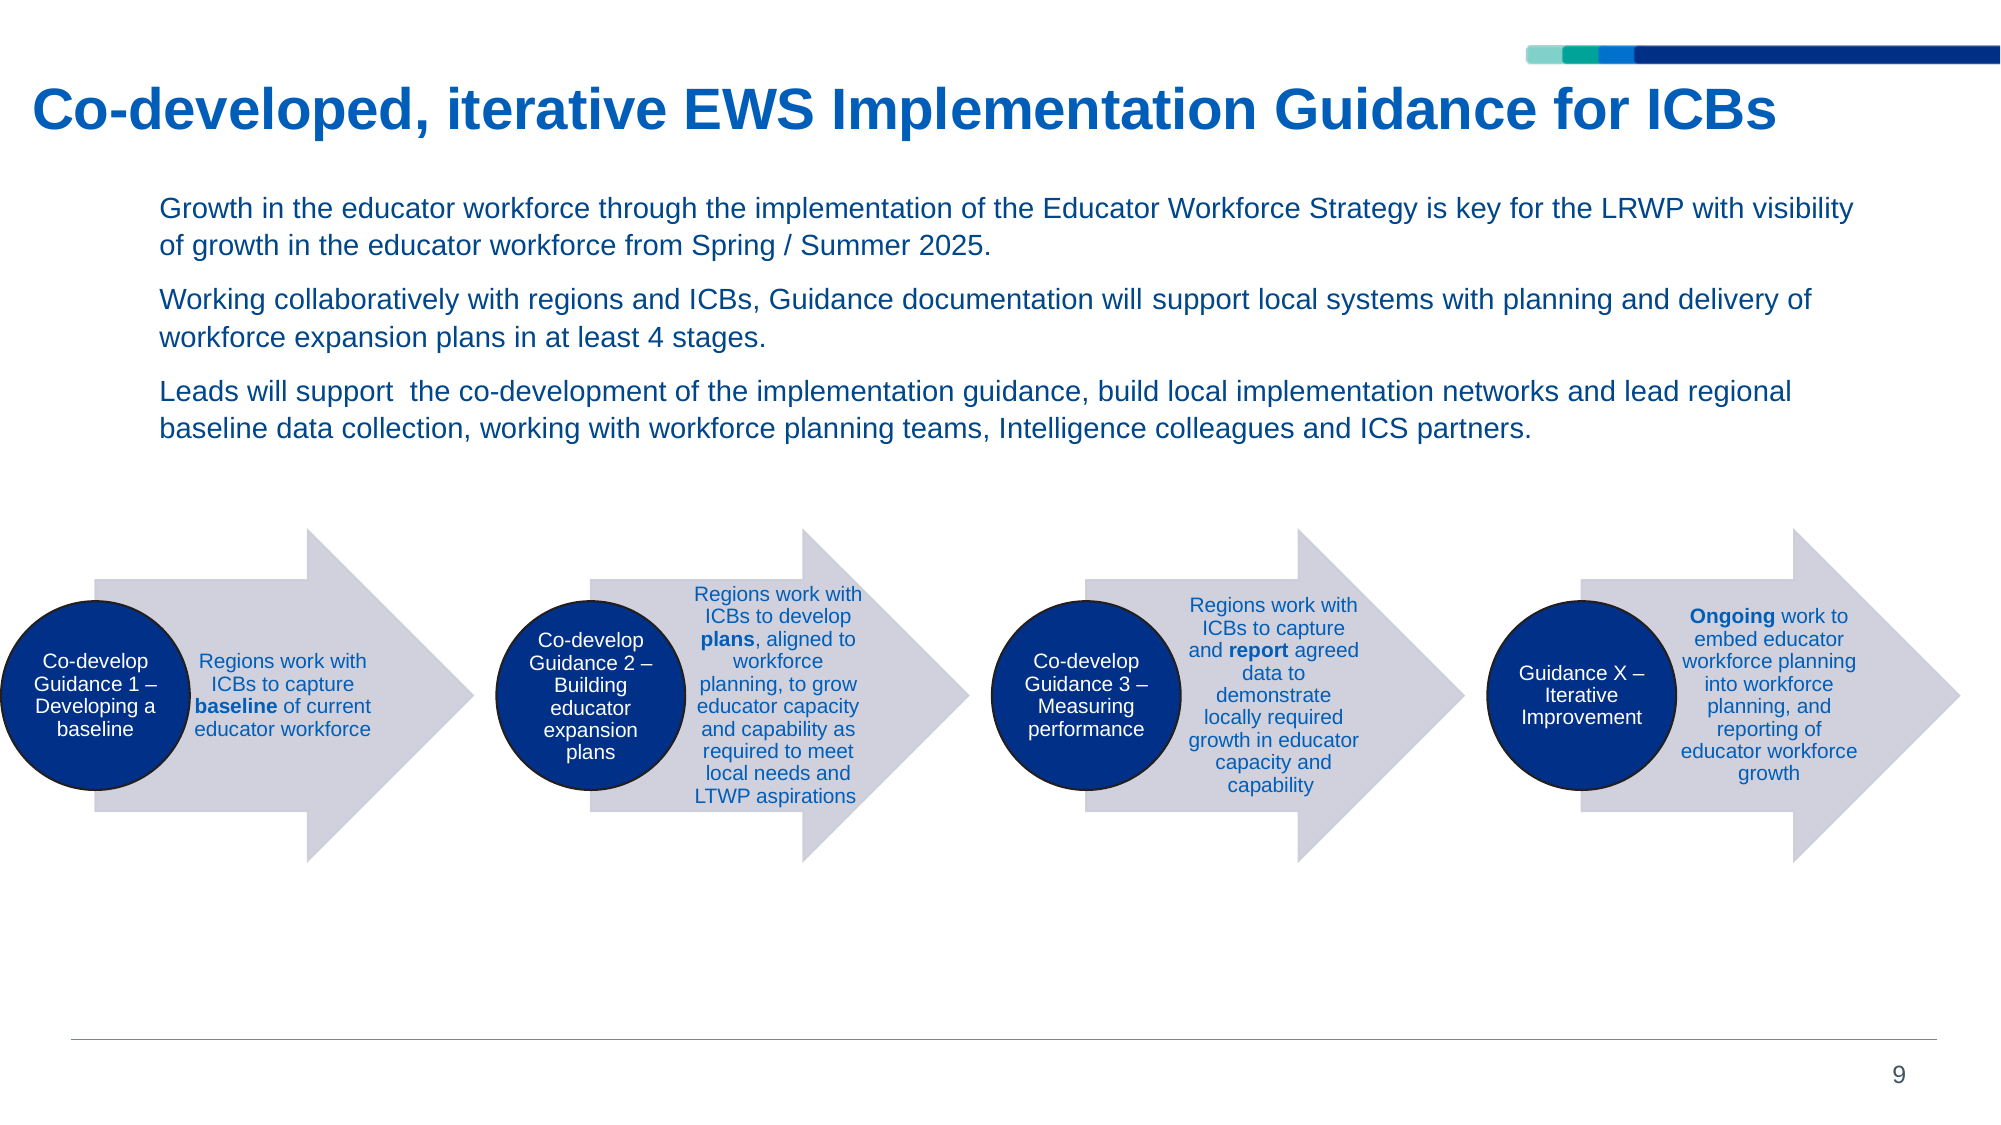

Co-developed, iterative EWS Implementation Guidance for ICBs
Growth in the educator workforce through the implementation of the Educator Workforce Strategy is key for the LRWP with visibility of growth in the educator workforce from Spring / Summer 2025.
Working collaboratively with regions and ICBs, Guidance documentation will support local systems with planning and delivery of workforce expansion plans in at least 4 stages.
Leads will support the co-development of the implementation guidance, build local implementation networks and lead regional baseline data collection, working with workforce planning teams, Intelligence colleagues and ICS partners.
Regions work with ICBs to capture baseline of current educator workforce
Regions work with ICBs to develop plans, aligned to workforce planning, to grow educator capacity and capability as required to meet local needs and LTWP aspirations
Regions work with ICBs to capture and report agreed data to demonstrate locally required growth in educator capacity and capability
Ongoing work to embed educator workforce planning into workforce planning, and reporting of educator workforce growth
Co-develop Guidance 1 – Developing a baseline
Co-develop Guidance 2 –Building educator expansion plans
Co-develop Guidance 3 – Measuring performance
Guidance X – Iterative Improvement